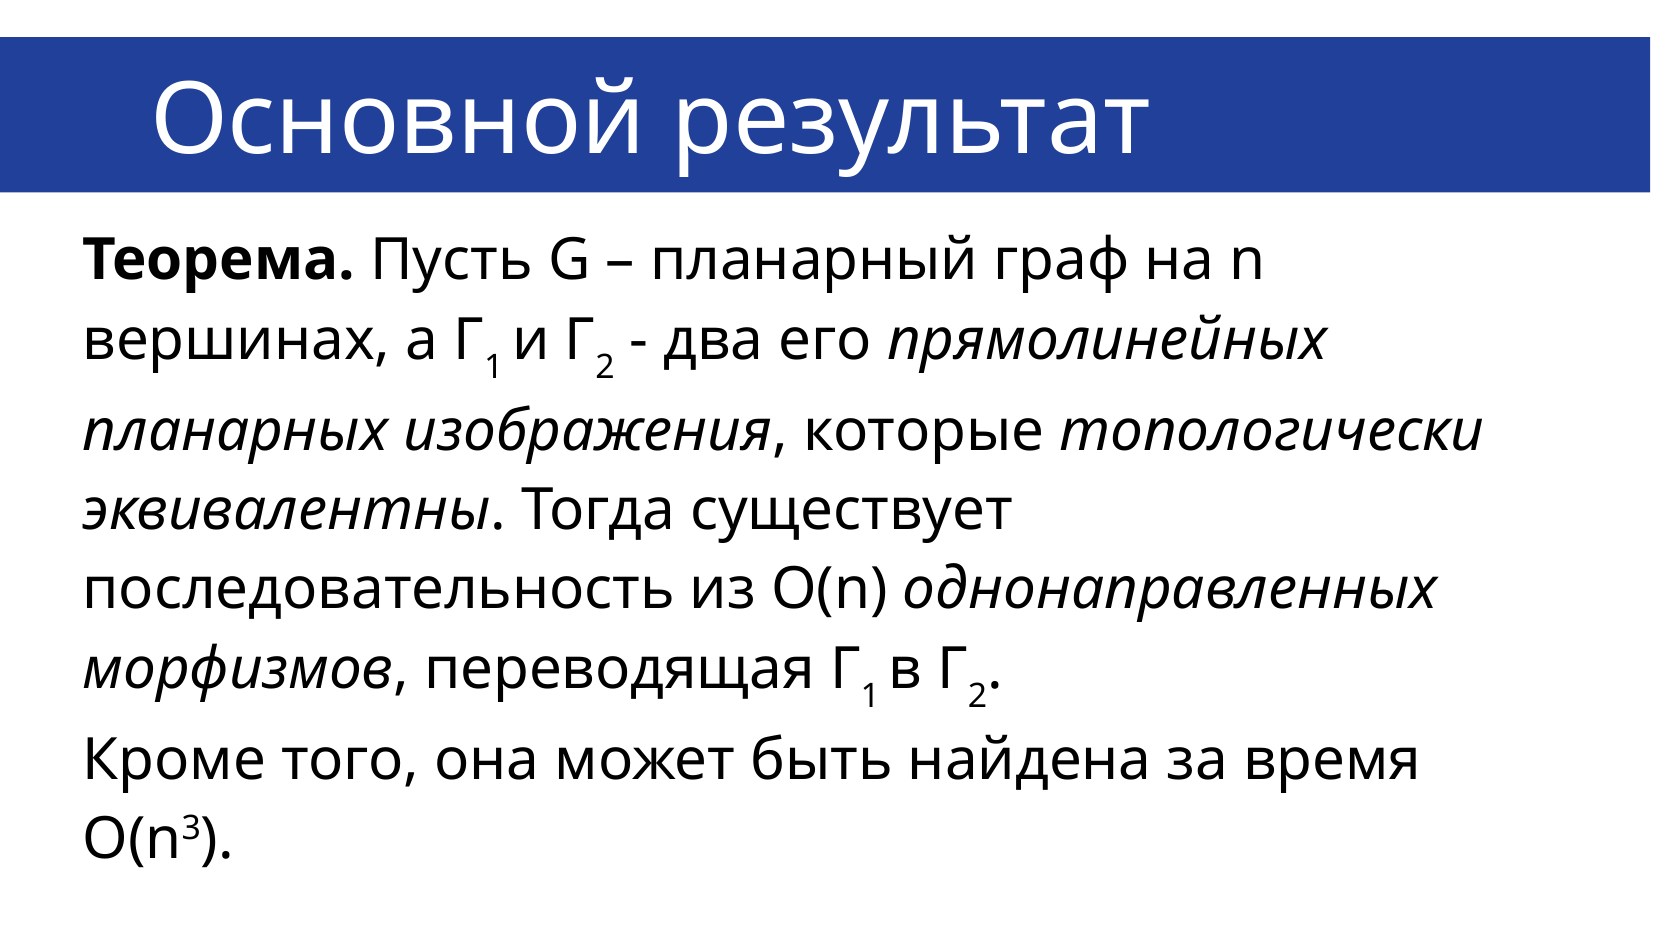

# Основной результат
Теорема. Пусть G – планарный граф на n вершинах, а Г1 и Г2 - два его прямолинейных планарных изображения, которые топологически эквивалентны. Тогда существует последовательность из O(n) однонаправленных морфизмов, переводящая Г1 в Г2.
Кроме того, она может быть найдена за время O(n3).